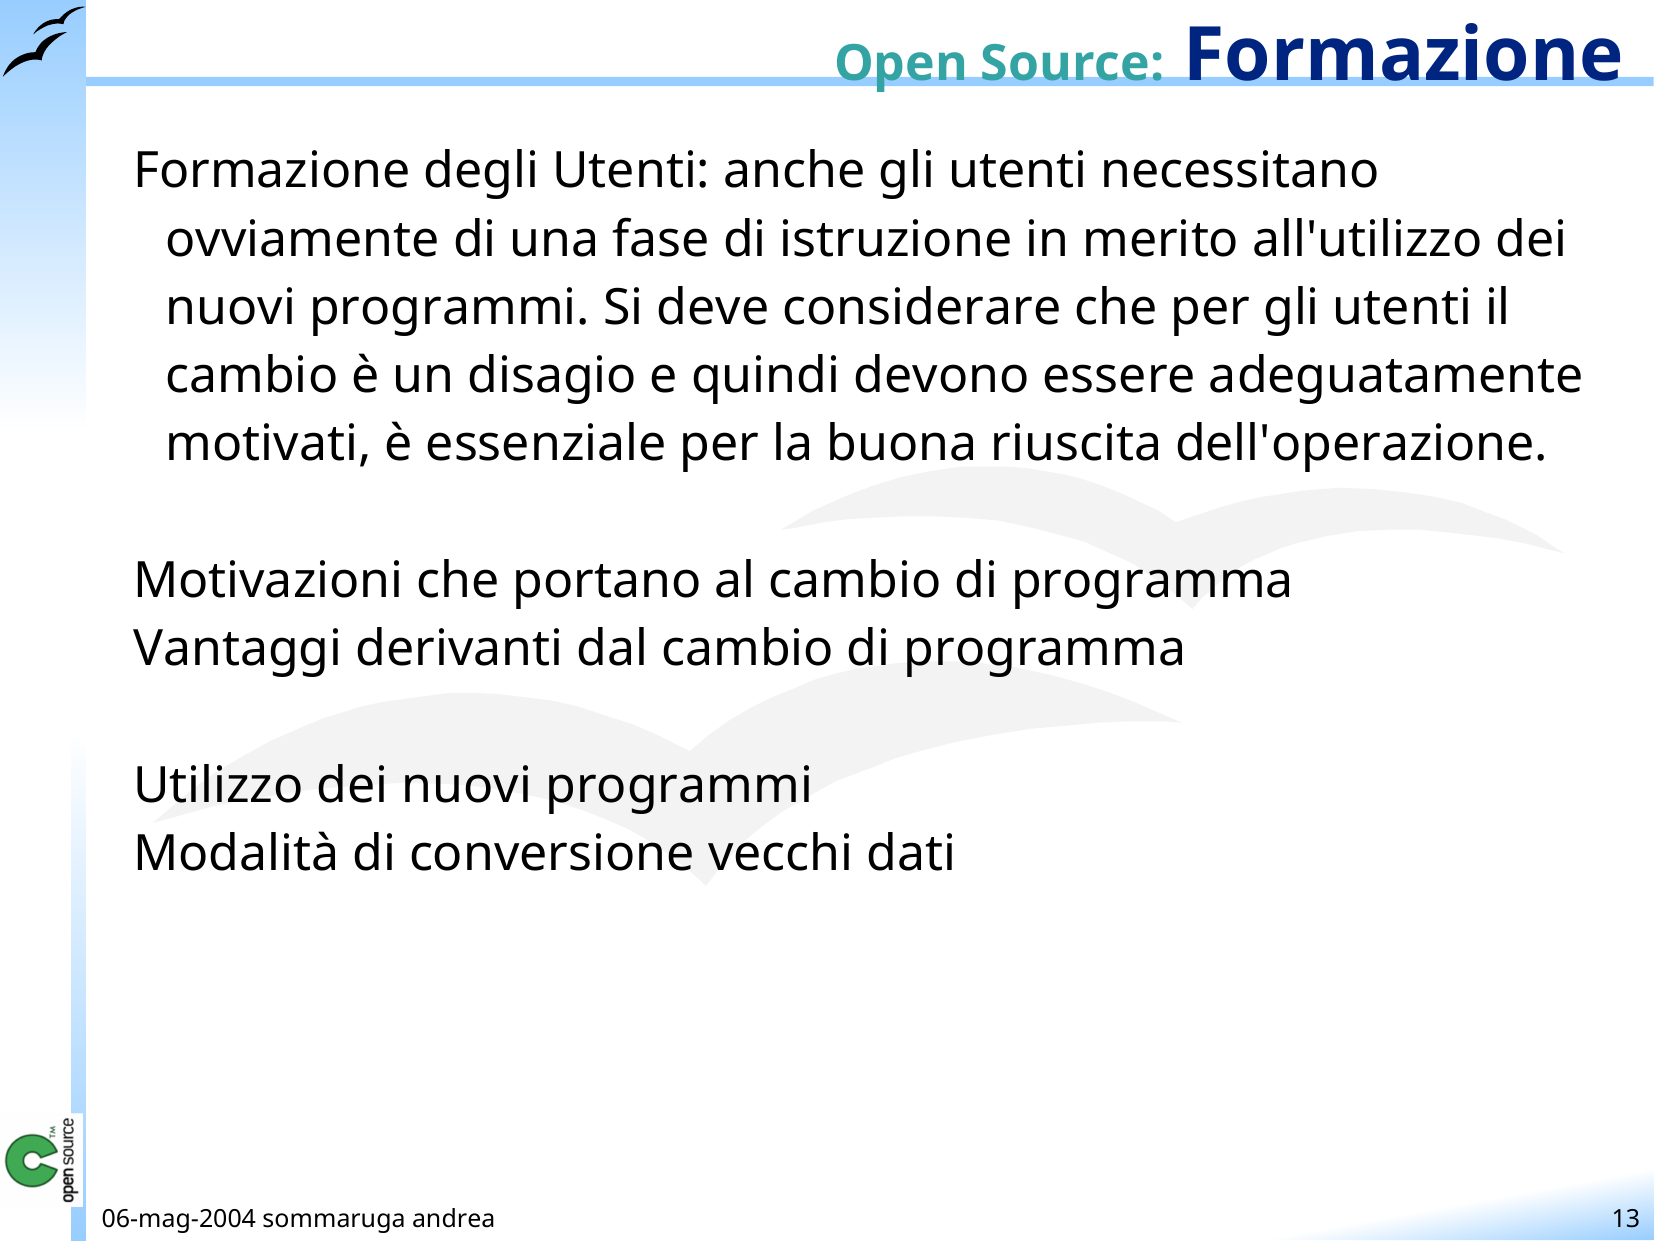

# Open Source: Formazione
Formazione degli Utenti: anche gli utenti necessitano ovviamente di una fase di istruzione in merito all'utilizzo dei nuovi programmi. Si deve considerare che per gli utenti il cambio è un disagio e quindi devono essere adeguatamente motivati, è essenziale per la buona riuscita dell'operazione.
Motivazioni che portano al cambio di programma
Vantaggi derivanti dal cambio di programma
Utilizzo dei nuovi programmi
Modalità di conversione vecchi dati